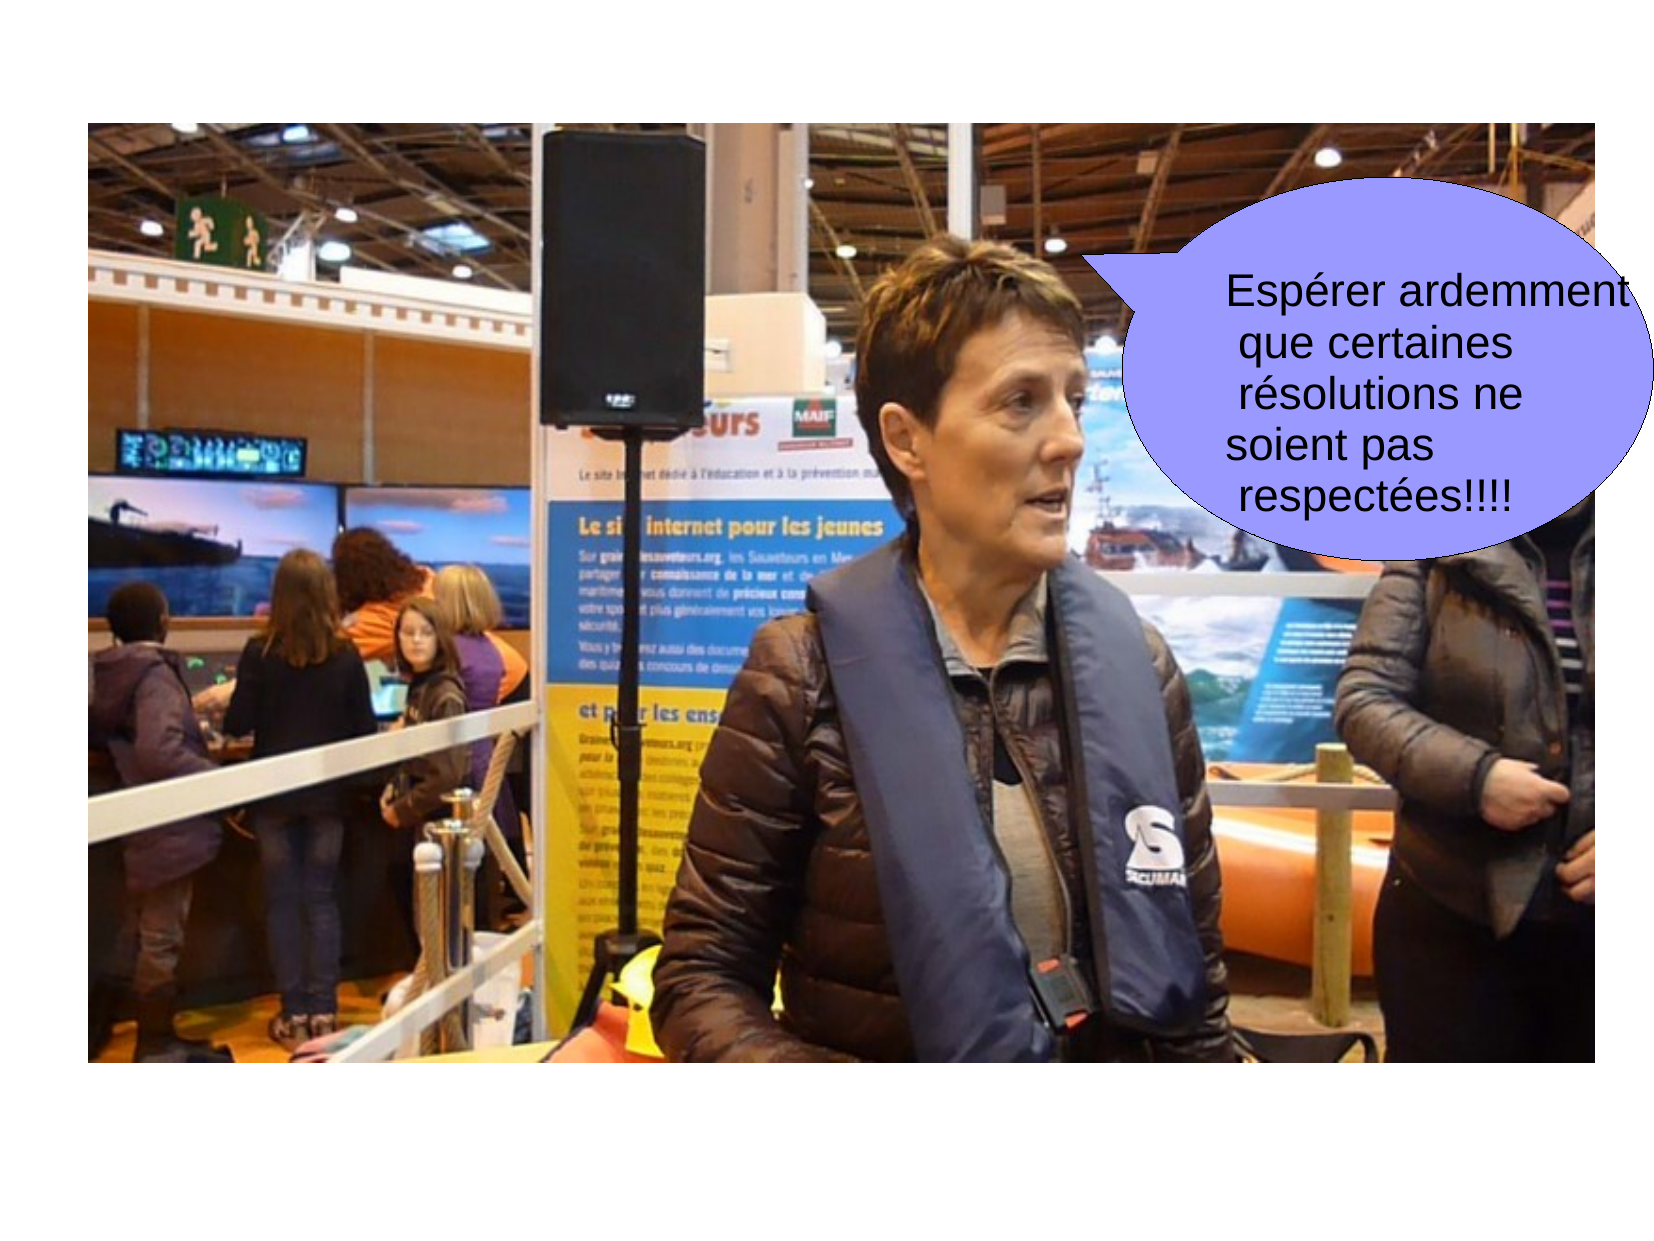

Espérer ardemment
 que certaines
 résolutions ne
soient pas
 respectées!!!!